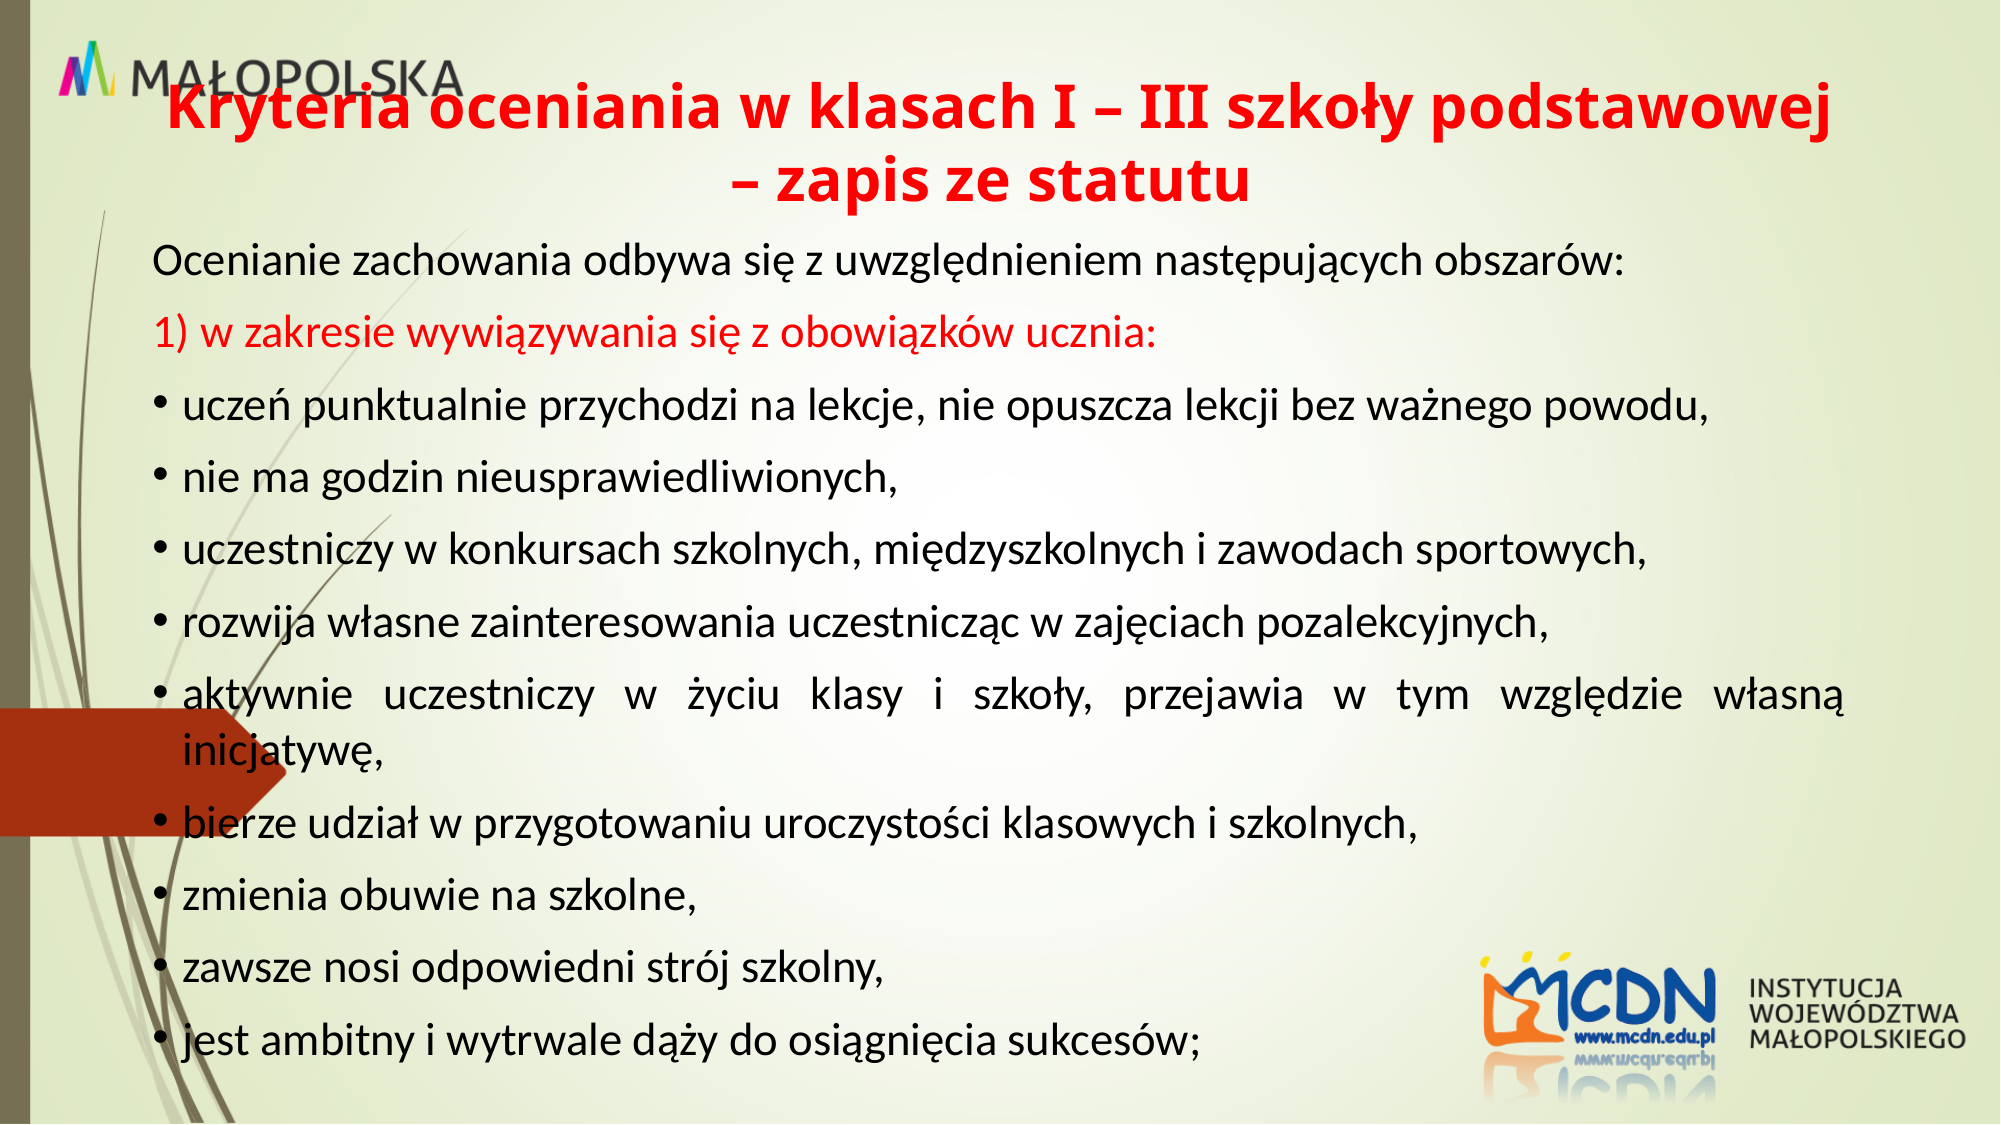

# Kryteria oceniania w klasach I – III szkoły podstawowej – zapis ze statutu
Ocenianie zachowania odbywa się z uwzględnieniem następujących obszarów:
1) w zakresie wywiązywania się z obowiązków ucznia:
uczeń punktualnie przychodzi na lekcje, nie opuszcza lekcji bez ważnego powodu,
nie ma godzin nieusprawiedliwionych,
uczestniczy w konkursach szkolnych, międzyszkolnych i zawodach sportowych,
rozwija własne zainteresowania uczestnicząc w zajęciach pozalekcyjnych,
aktywnie uczestniczy w życiu klasy i szkoły, przejawia w tym względzie własną inicjatywę,
bierze udział w przygotowaniu uroczystości klasowych i szkolnych,
zmienia obuwie na szkolne,
zawsze nosi odpowiedni strój szkolny,
jest ambitny i wytrwale dąży do osiągnięcia sukcesów;